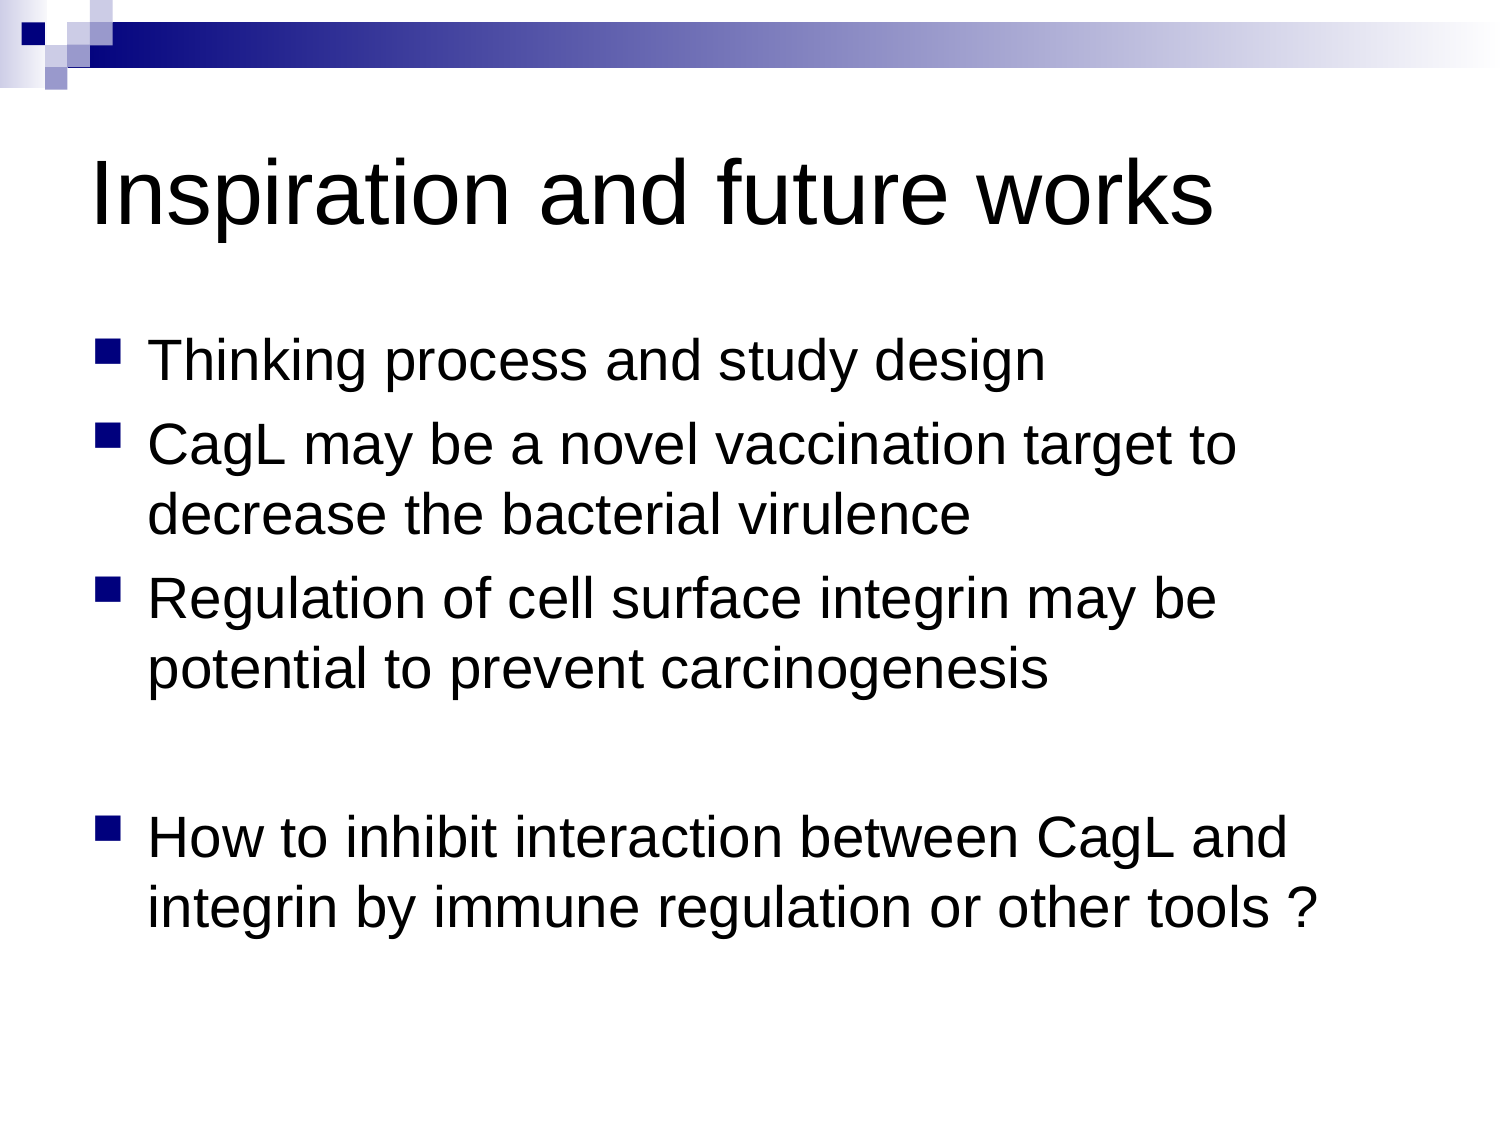

# Inspiration and future works
Thinking process and study design
CagL may be a novel vaccination target to decrease the bacterial virulence
Regulation of cell surface integrin may be potential to prevent carcinogenesis
How to inhibit interaction between CagL and integrin by immune regulation or other tools ?